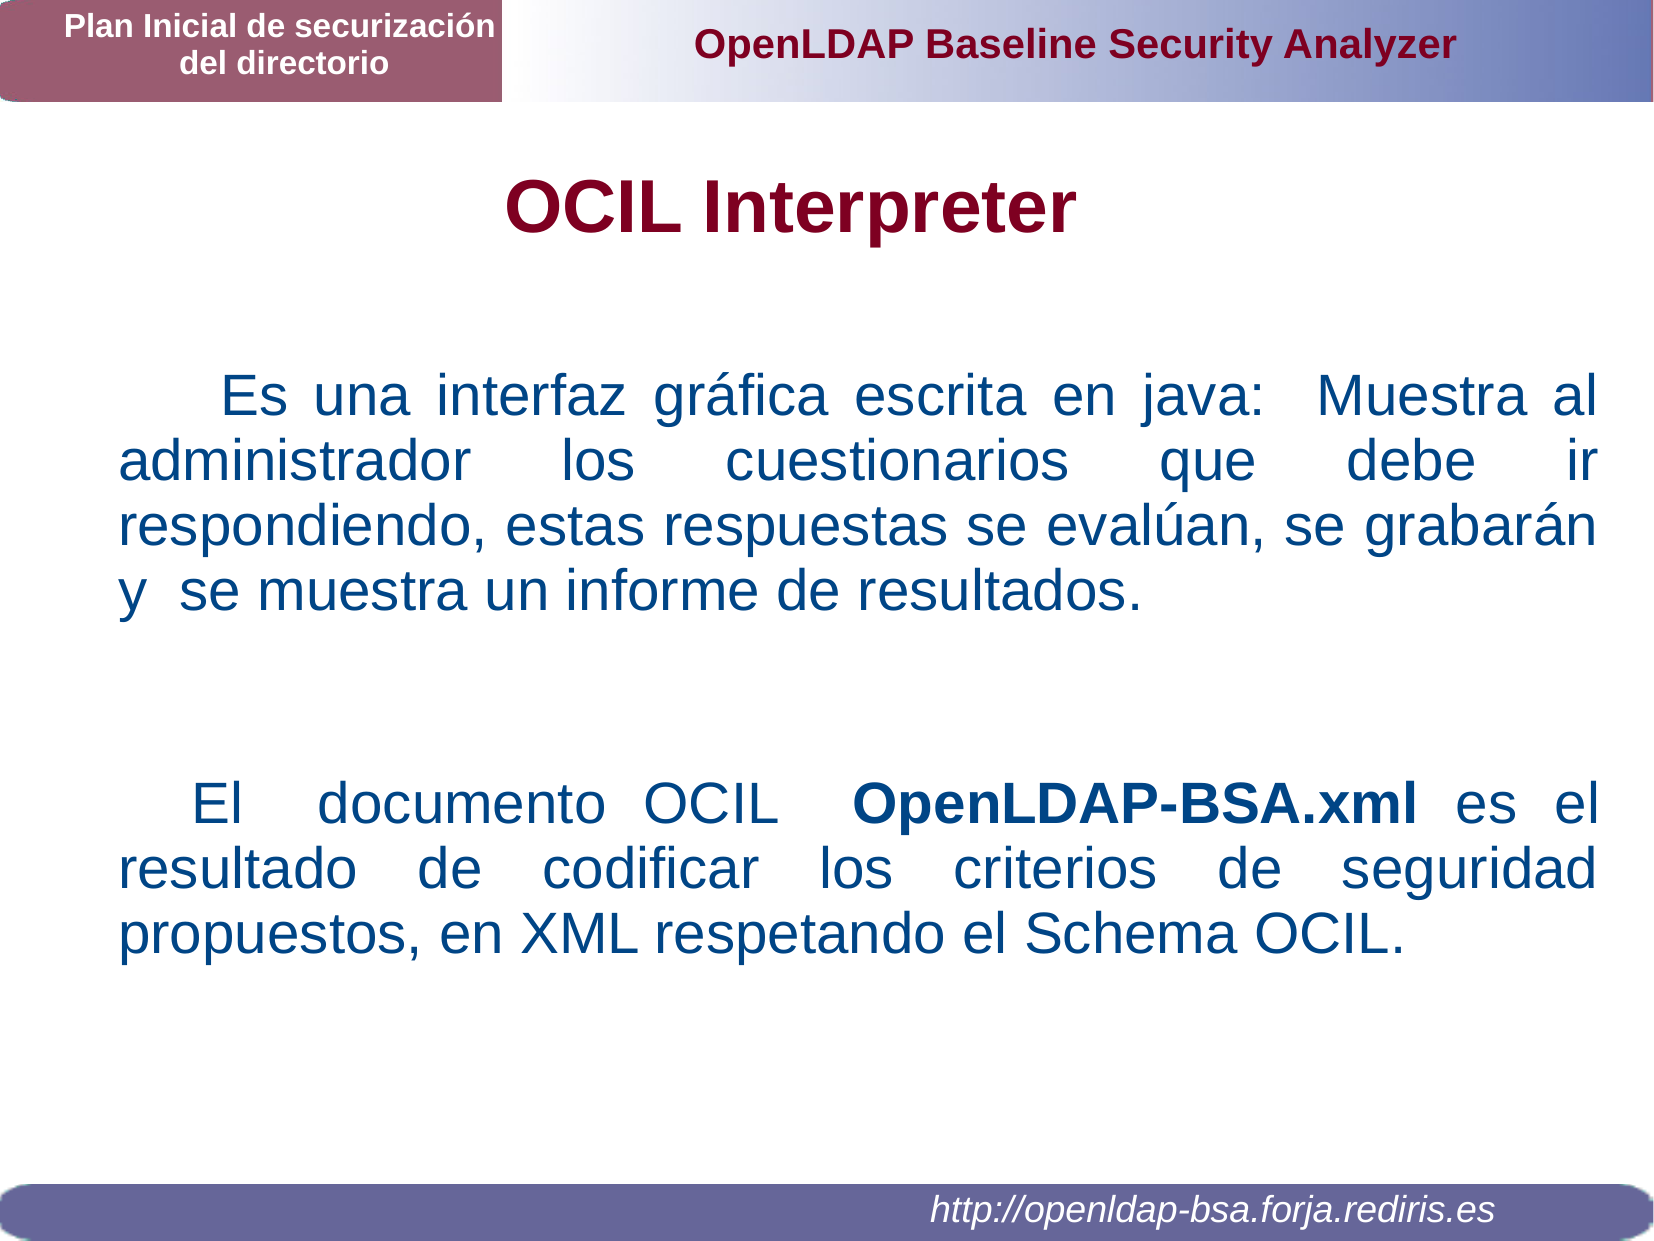

Plan Inicial de securización
 del directorio
OpenLDAP Baseline Security Analyzer
# OCIL Interpreter
 Es una interfaz gráfica escrita en java: Muestra al administrador los cuestionarios que debe ir respondiendo, estas respuestas se evalúan, se grabarán y se muestra un informe de resultados.
	El documento OCIL OpenLDAP-BSA.xml es el resultado de codificar los criterios de seguridad propuestos, en XML respetando el Schema OCIL.
http://openldap-bsa.forja.rediris.es